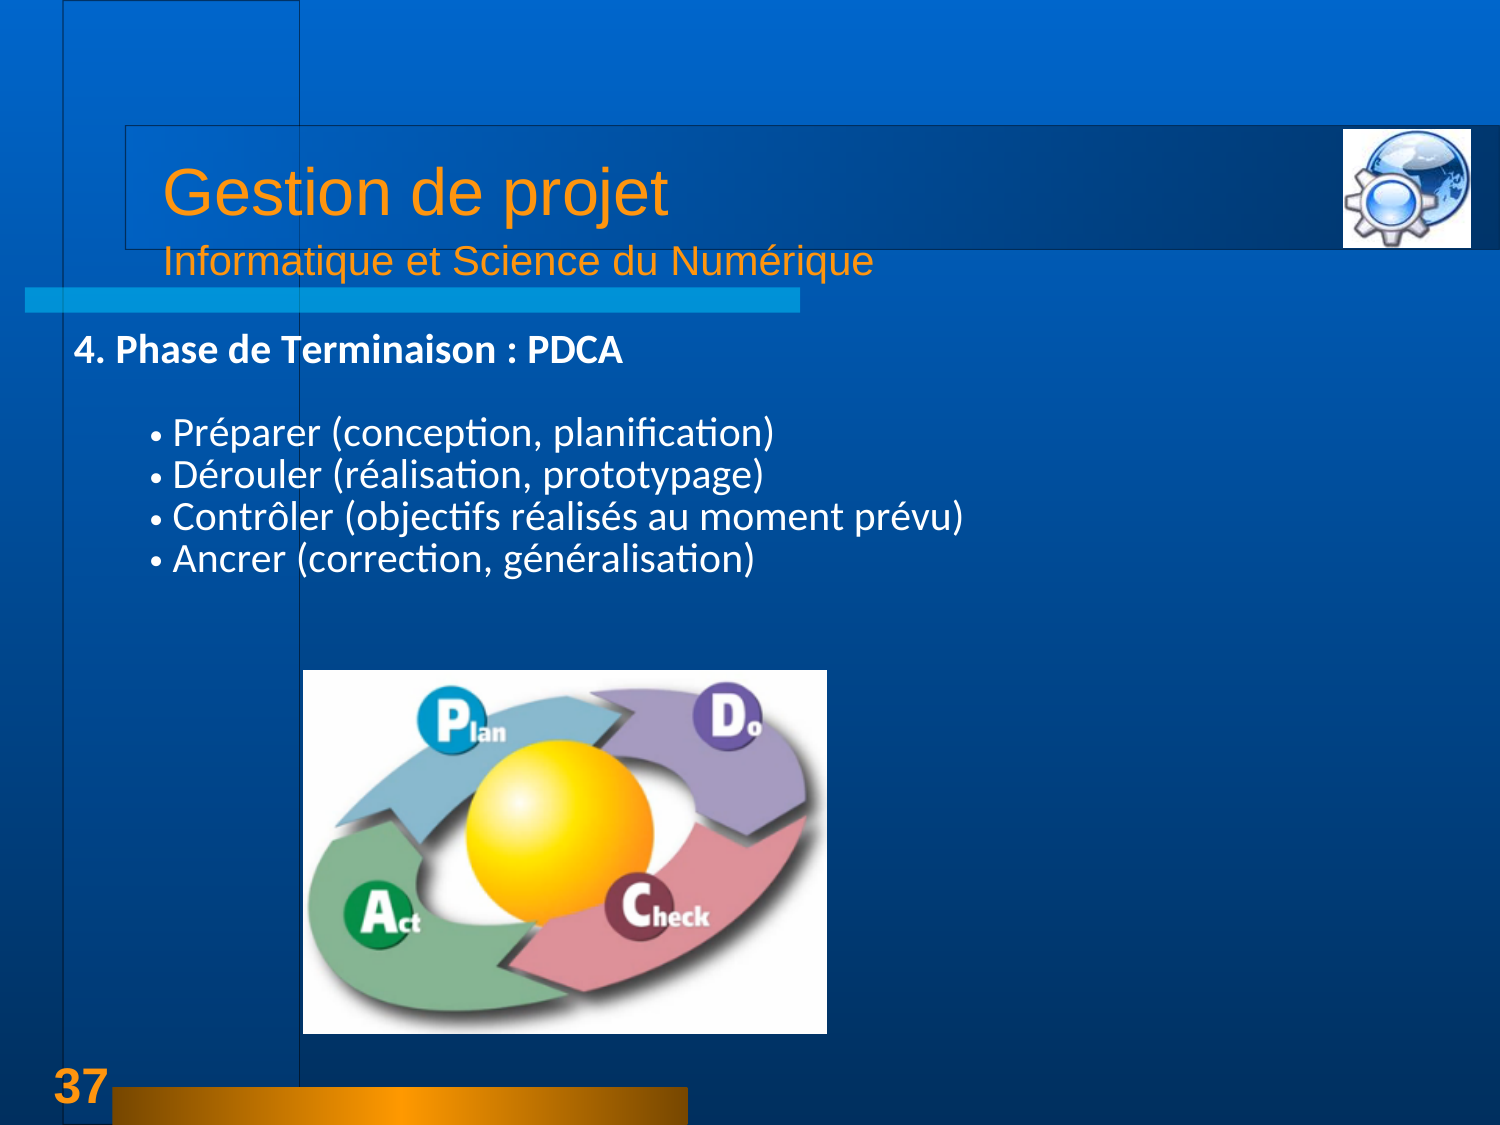

4. Phase de Terminaison : PDCA
 Préparer (conception, planification)
 Dérouler (réalisation, prototypage)
 Contrôler (objectifs réalisés au moment prévu)
 Ancrer (correction, généralisation)